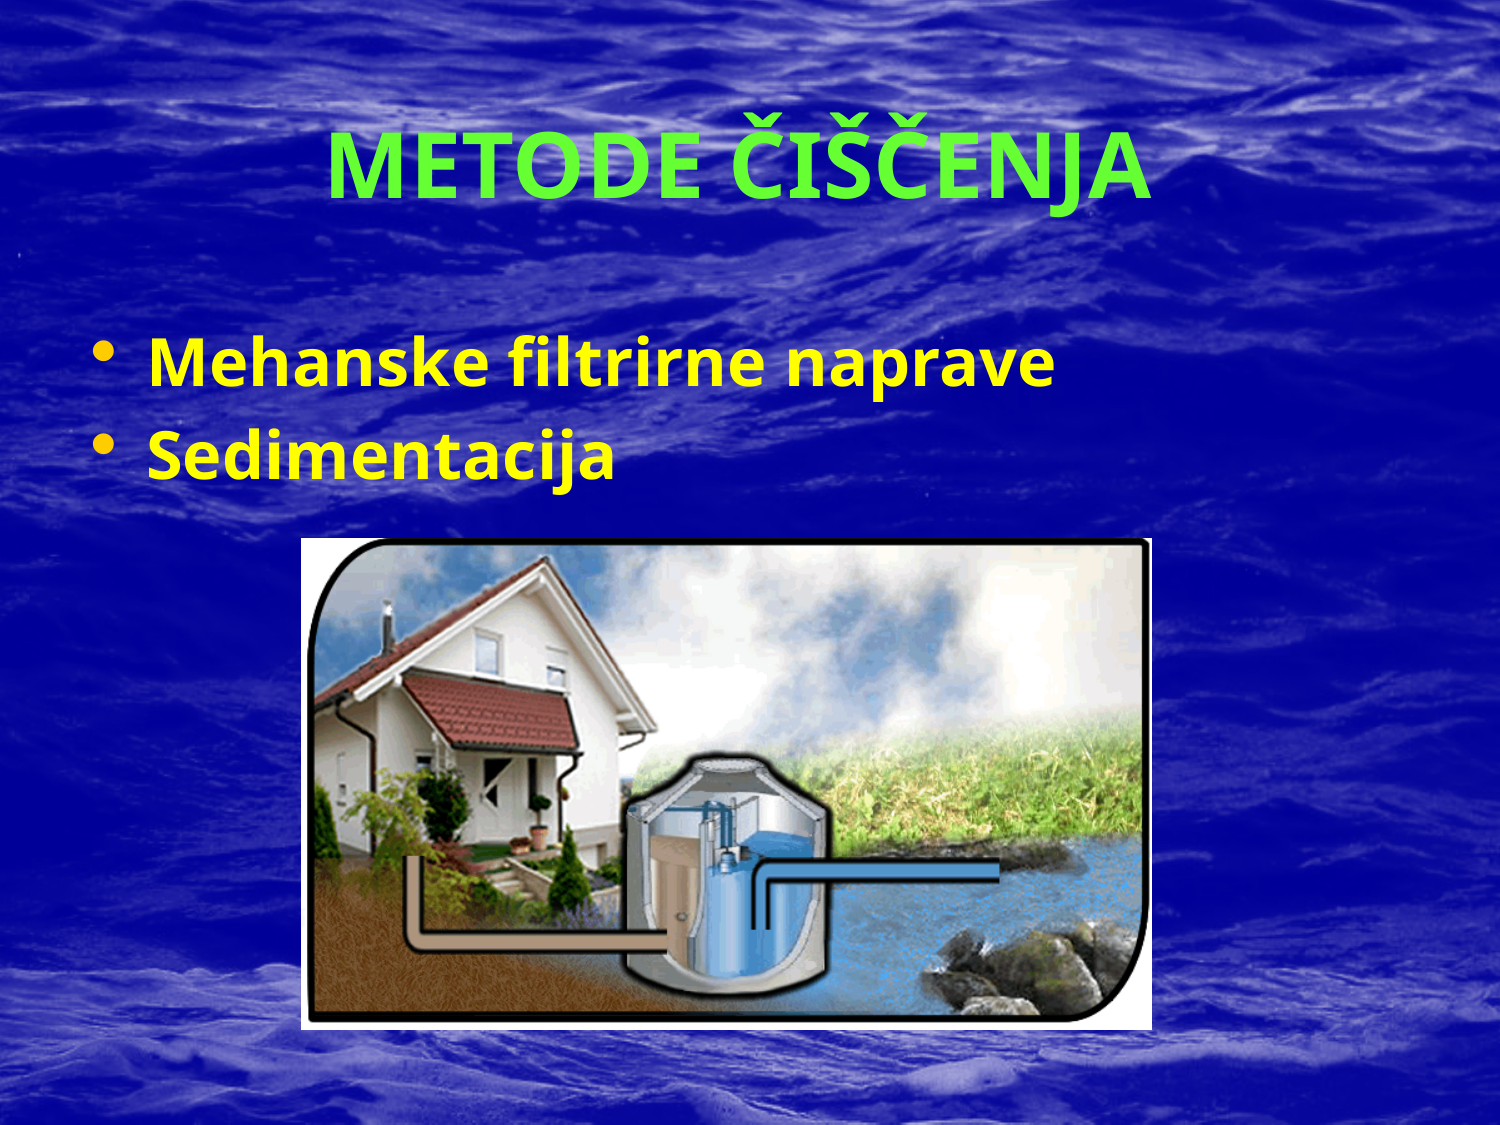

# METODE ČIŠČENJA
Mehanske filtrirne naprave
Sedimentacija